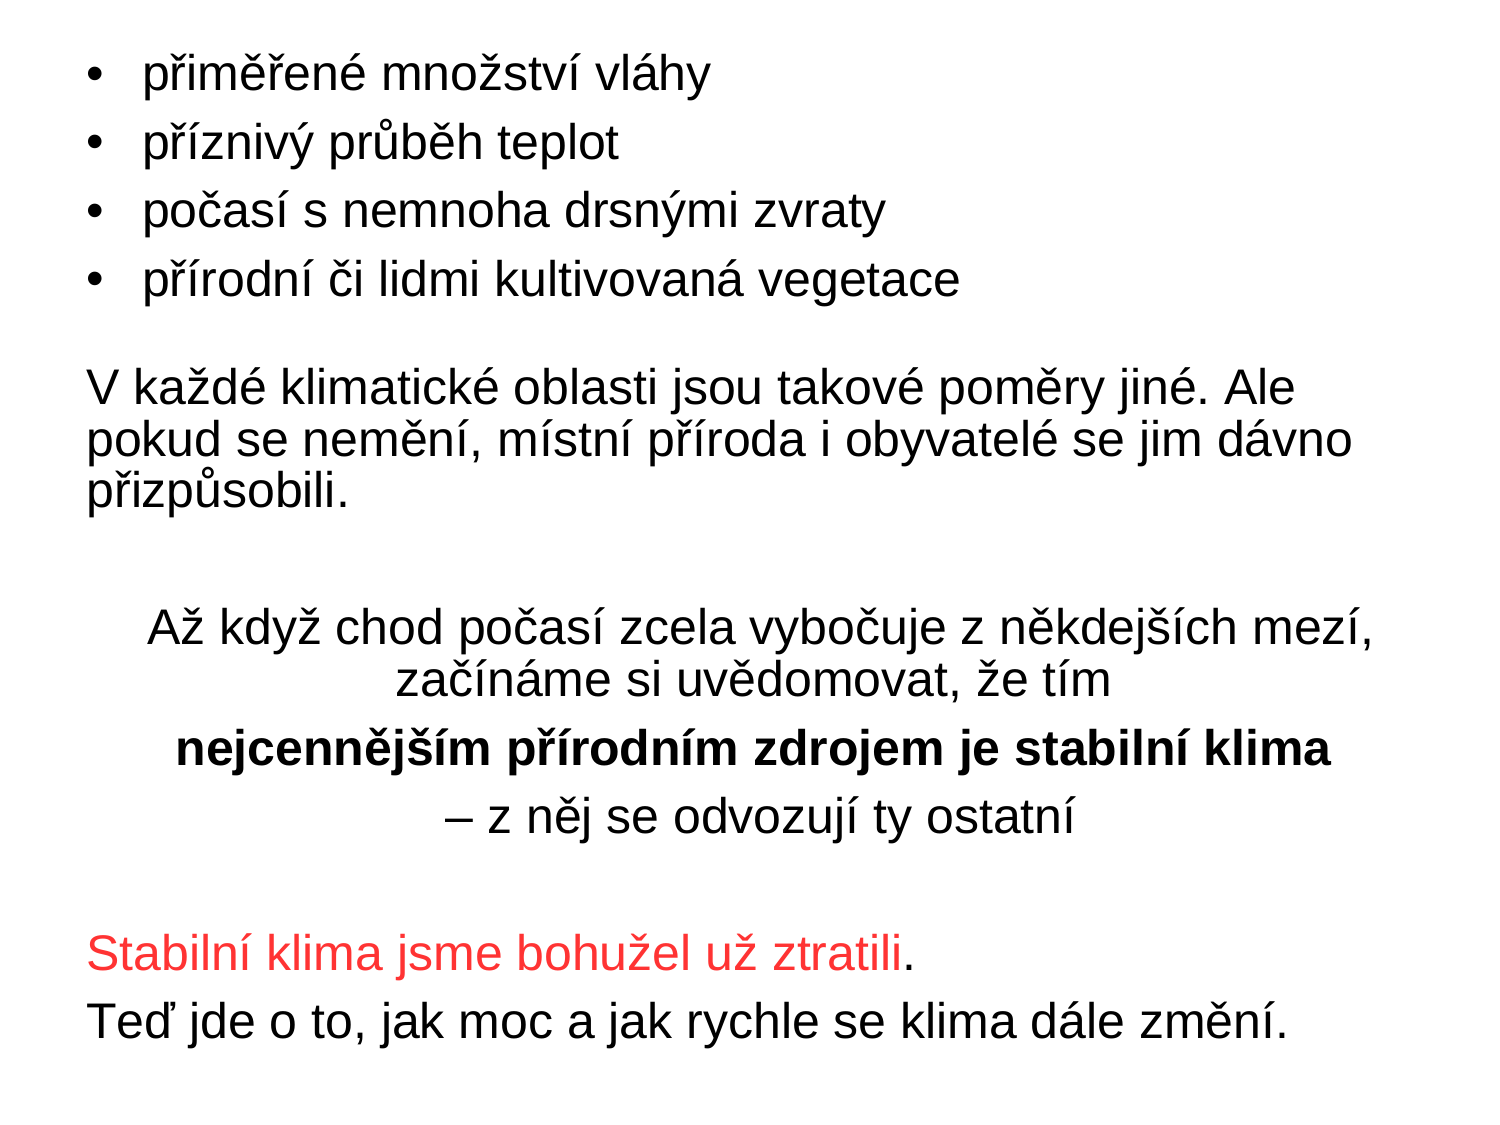

#
přiměřené množství vláhy
příznivý průběh teplot
počasí s nemnoha drsnými zvraty
přírodní či lidmi kultivovaná vegetace
V každé klimatické oblasti jsou takové poměry jiné. Ale pokud se nemění, místní příroda i obyvatelé se jim dávno přizpůsobili.
Až když chod počasí zcela vybočuje z někdejších mezí, začínáme si uvědomovat, že tím
nejcennějším přírodním zdrojem je stabilní klima
– z něj se odvozují ty ostatní
Stabilní klima jsme bohužel už ztratili.
Teď jde o to, jak moc a jak rychle se klima dále změní.